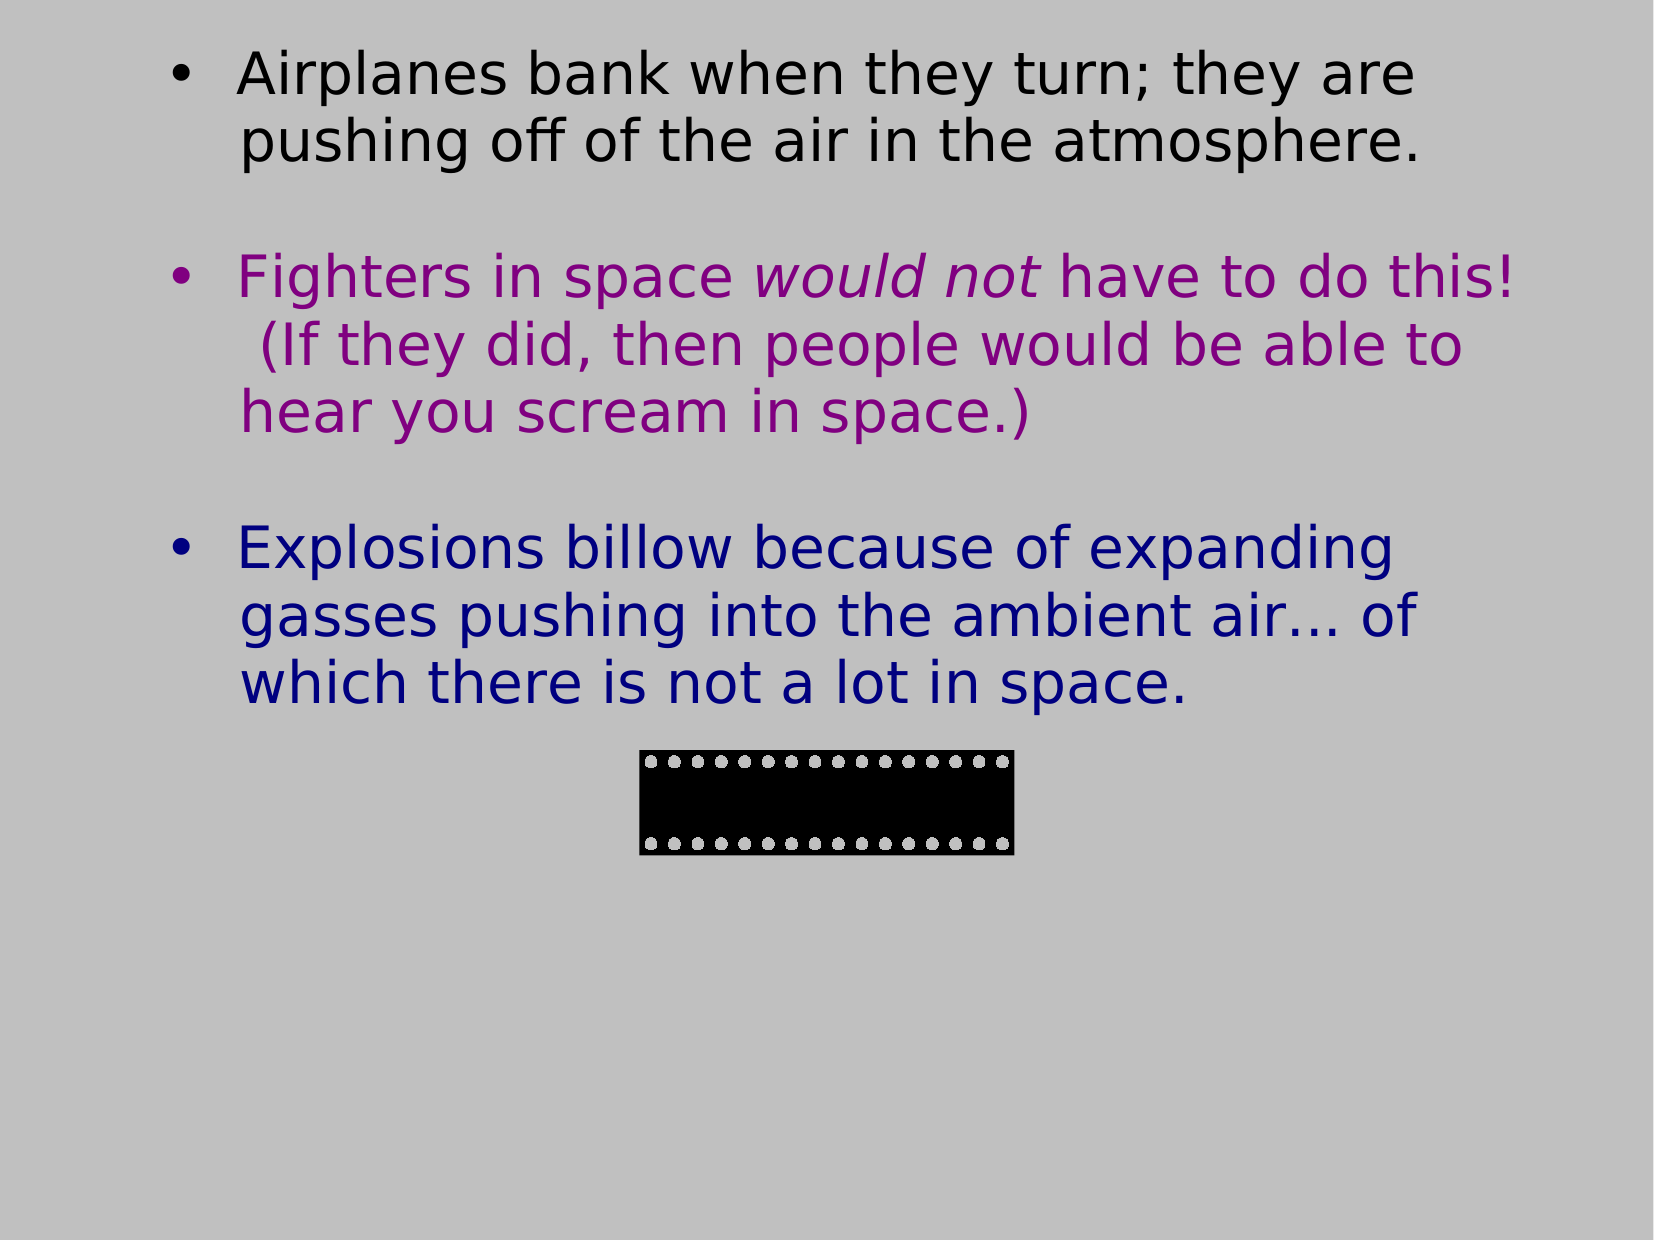

•	Airplanes bank when they turn; they are pushing off of the air in the atmosphere.
•	Fighters in space would not have to do this! (If they did, then people would be able to hear you scream in space.)
•	Explosions billow because of expanding gasses pushing into the ambient air... of which there is not a lot in space.